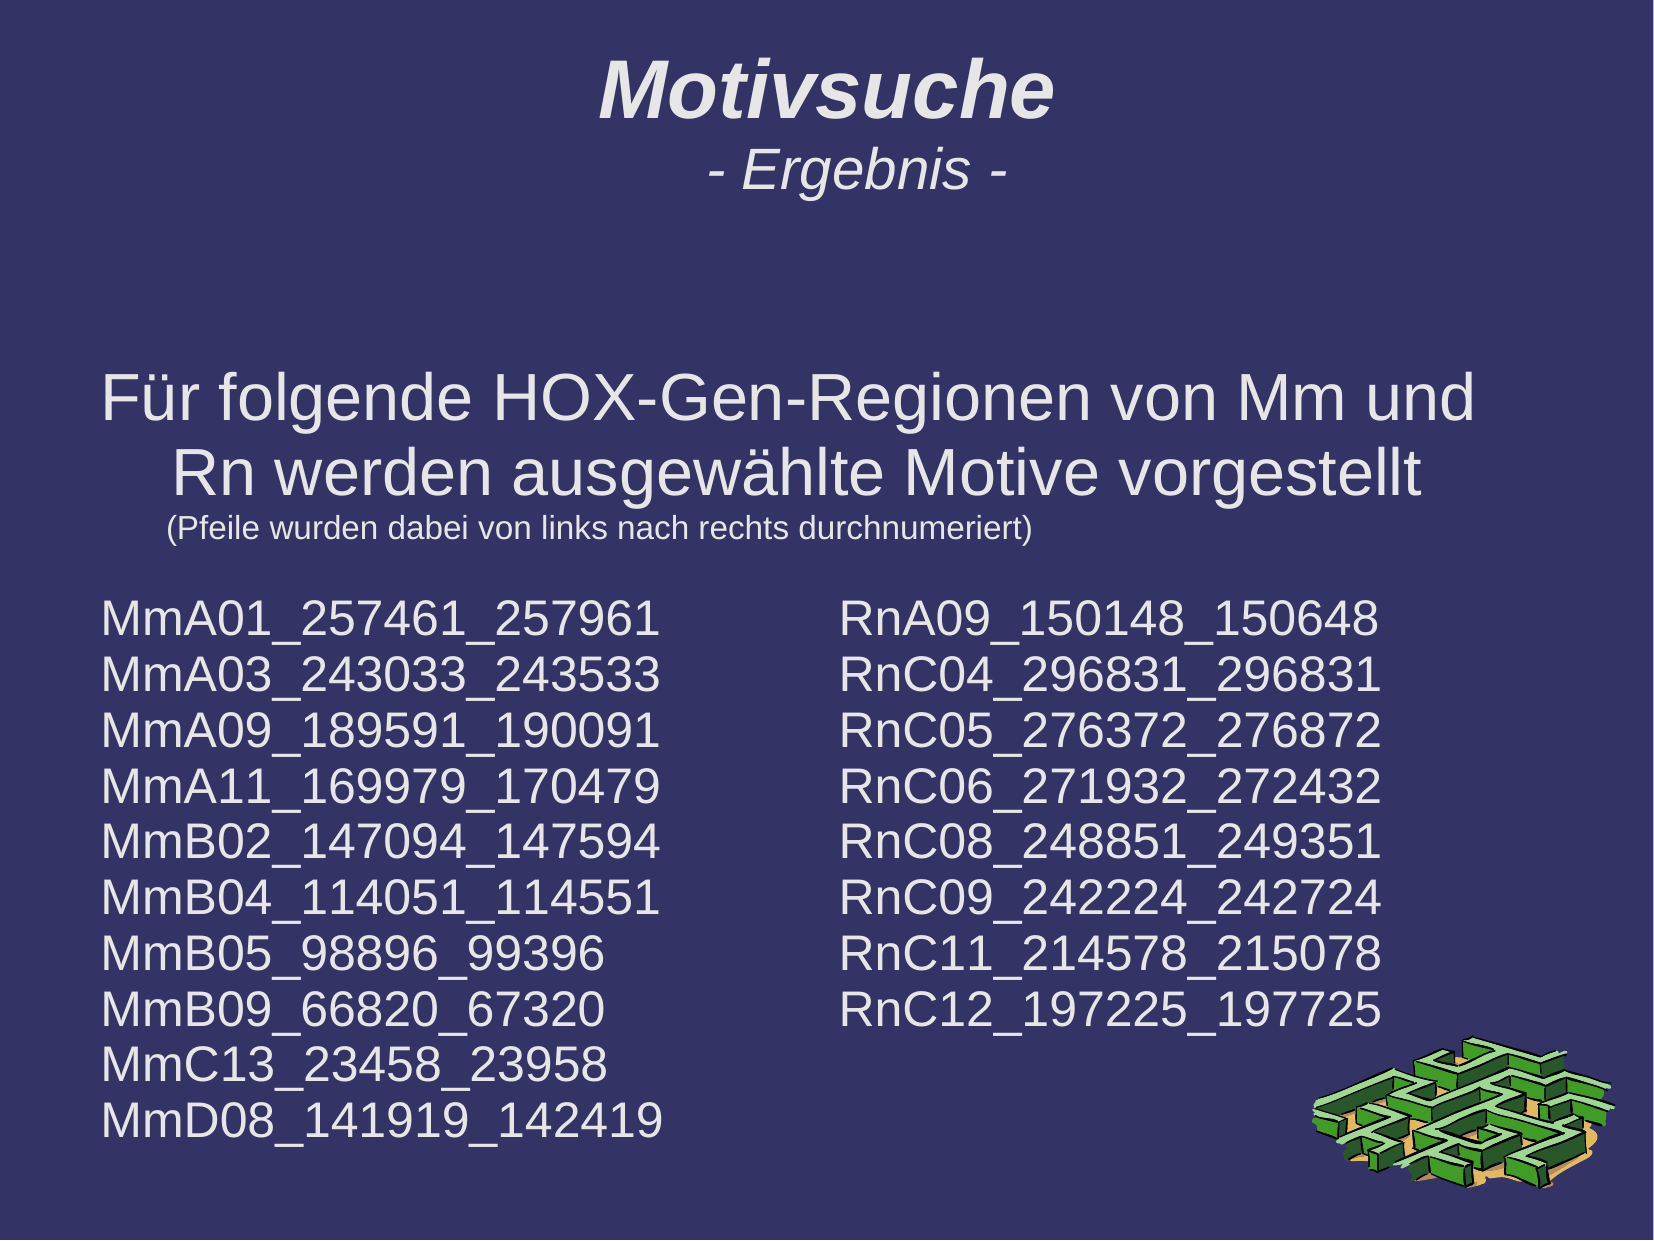

# Motivsuche - Ergebnis -
Für folgende HOX-Gen-Regionen von Mm und Rn werden ausgewählte Motive vorgestellt
 (Pfeile wurden dabei von links nach rechts durchnumeriert)
MmA01_257461_257961
MmA03_243033_243533
MmA09_189591_190091
MmA11_169979_170479
MmB02_147094_147594
MmB04_114051_114551
MmB05_98896_99396
MmB09_66820_67320
MmC13_23458_23958
MmD08_141919_142419
RnA09_150148_150648
RnC04_296831_296831
RnC05_276372_276872
RnC06_271932_272432
RnC08_248851_249351
RnC09_242224_242724
RnC11_214578_215078
RnC12_197225_197725